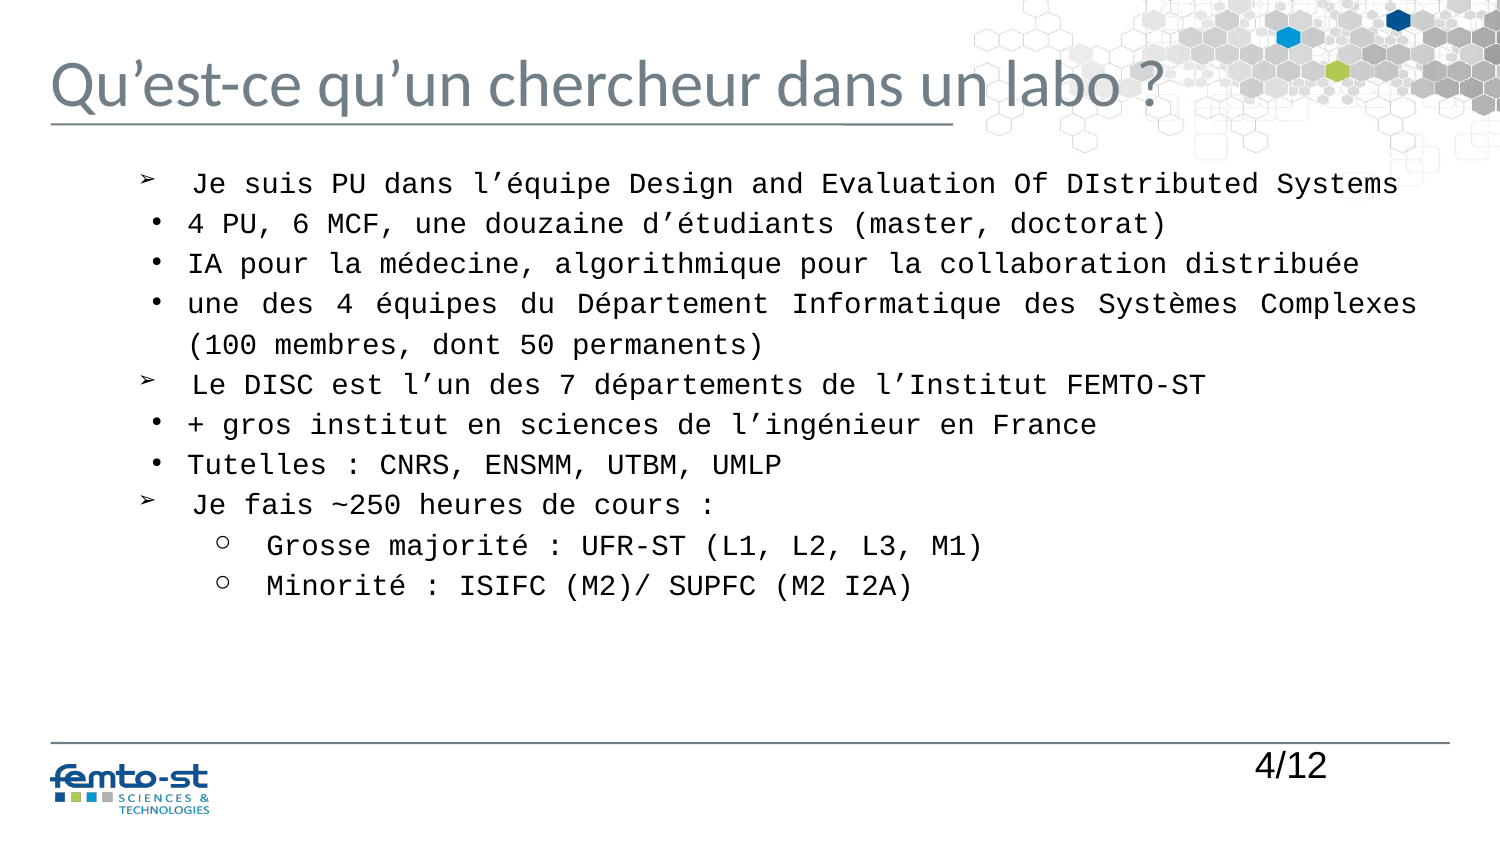

Qu’est-ce qu’un chercheur dans un labo ?
Je suis PU dans l’équipe Design and Evaluation Of DIstributed Systems
4 PU, 6 MCF, une douzaine d’étudiants (master, doctorat)
IA pour la médecine, algorithmique pour la collaboration distribuée
une des 4 équipes du Département Informatique des Systèmes Complexes (100 membres, dont 50 permanents)
Le DISC est l’un des 7 départements de l’Institut FEMTO-ST
+ gros institut en sciences de l’ingénieur en France
Tutelles : CNRS, ENSMM, UTBM, UMLP
Je fais ~250 heures de cours :
Grosse majorité : UFR-ST (L1, L2, L3, M1)
Minorité : ISIFC (M2)/ SUPFC (M2 I2A)